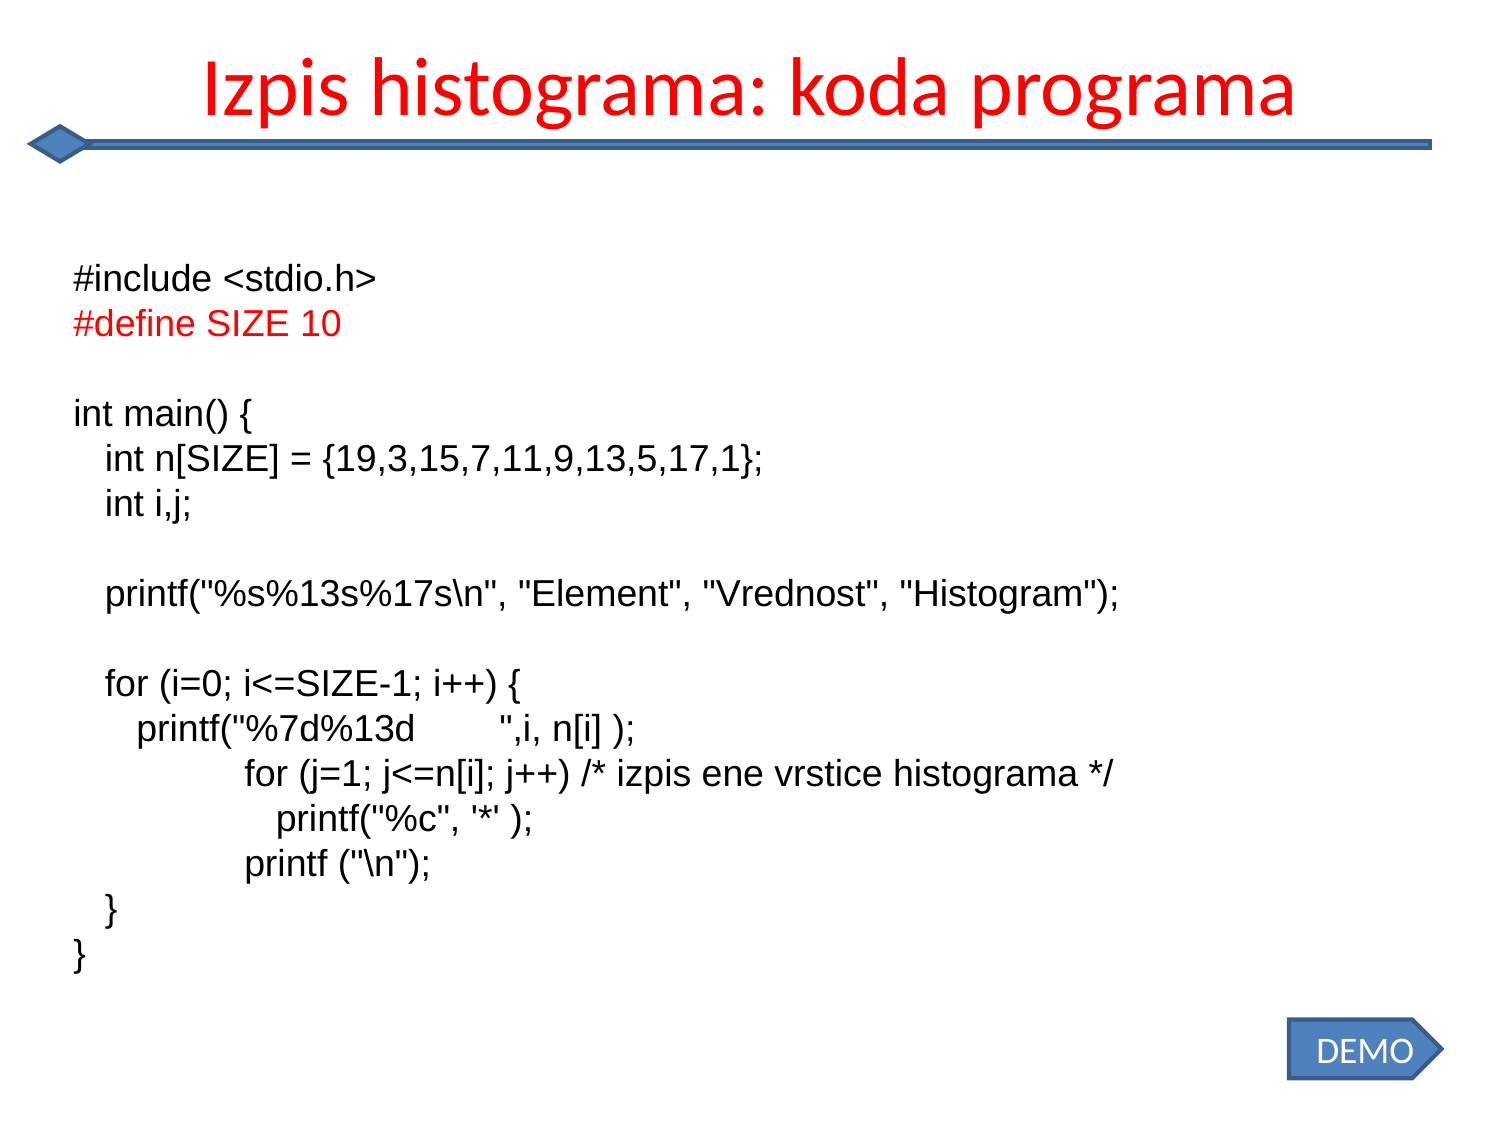

# Izpis histograma: koda programa
#include <stdio.h>
#define SIZE 10
int main() {
 int n[SIZE] = {19,3,15,7,11,9,13,5,17,1};
 int i,j;
 printf("%s%13s%17s\n", "Element", "Vrednost", "Histogram");
 for (i=0; i<=SIZE-1; i++) {
 printf("%7d%13d ",i, n[i] );
	 for (j=1; j<=n[i]; j++) /* izpis ene vrstice histograma */
	 printf("%c", '*' );
	 printf ("\n");
 }
}
DEMO